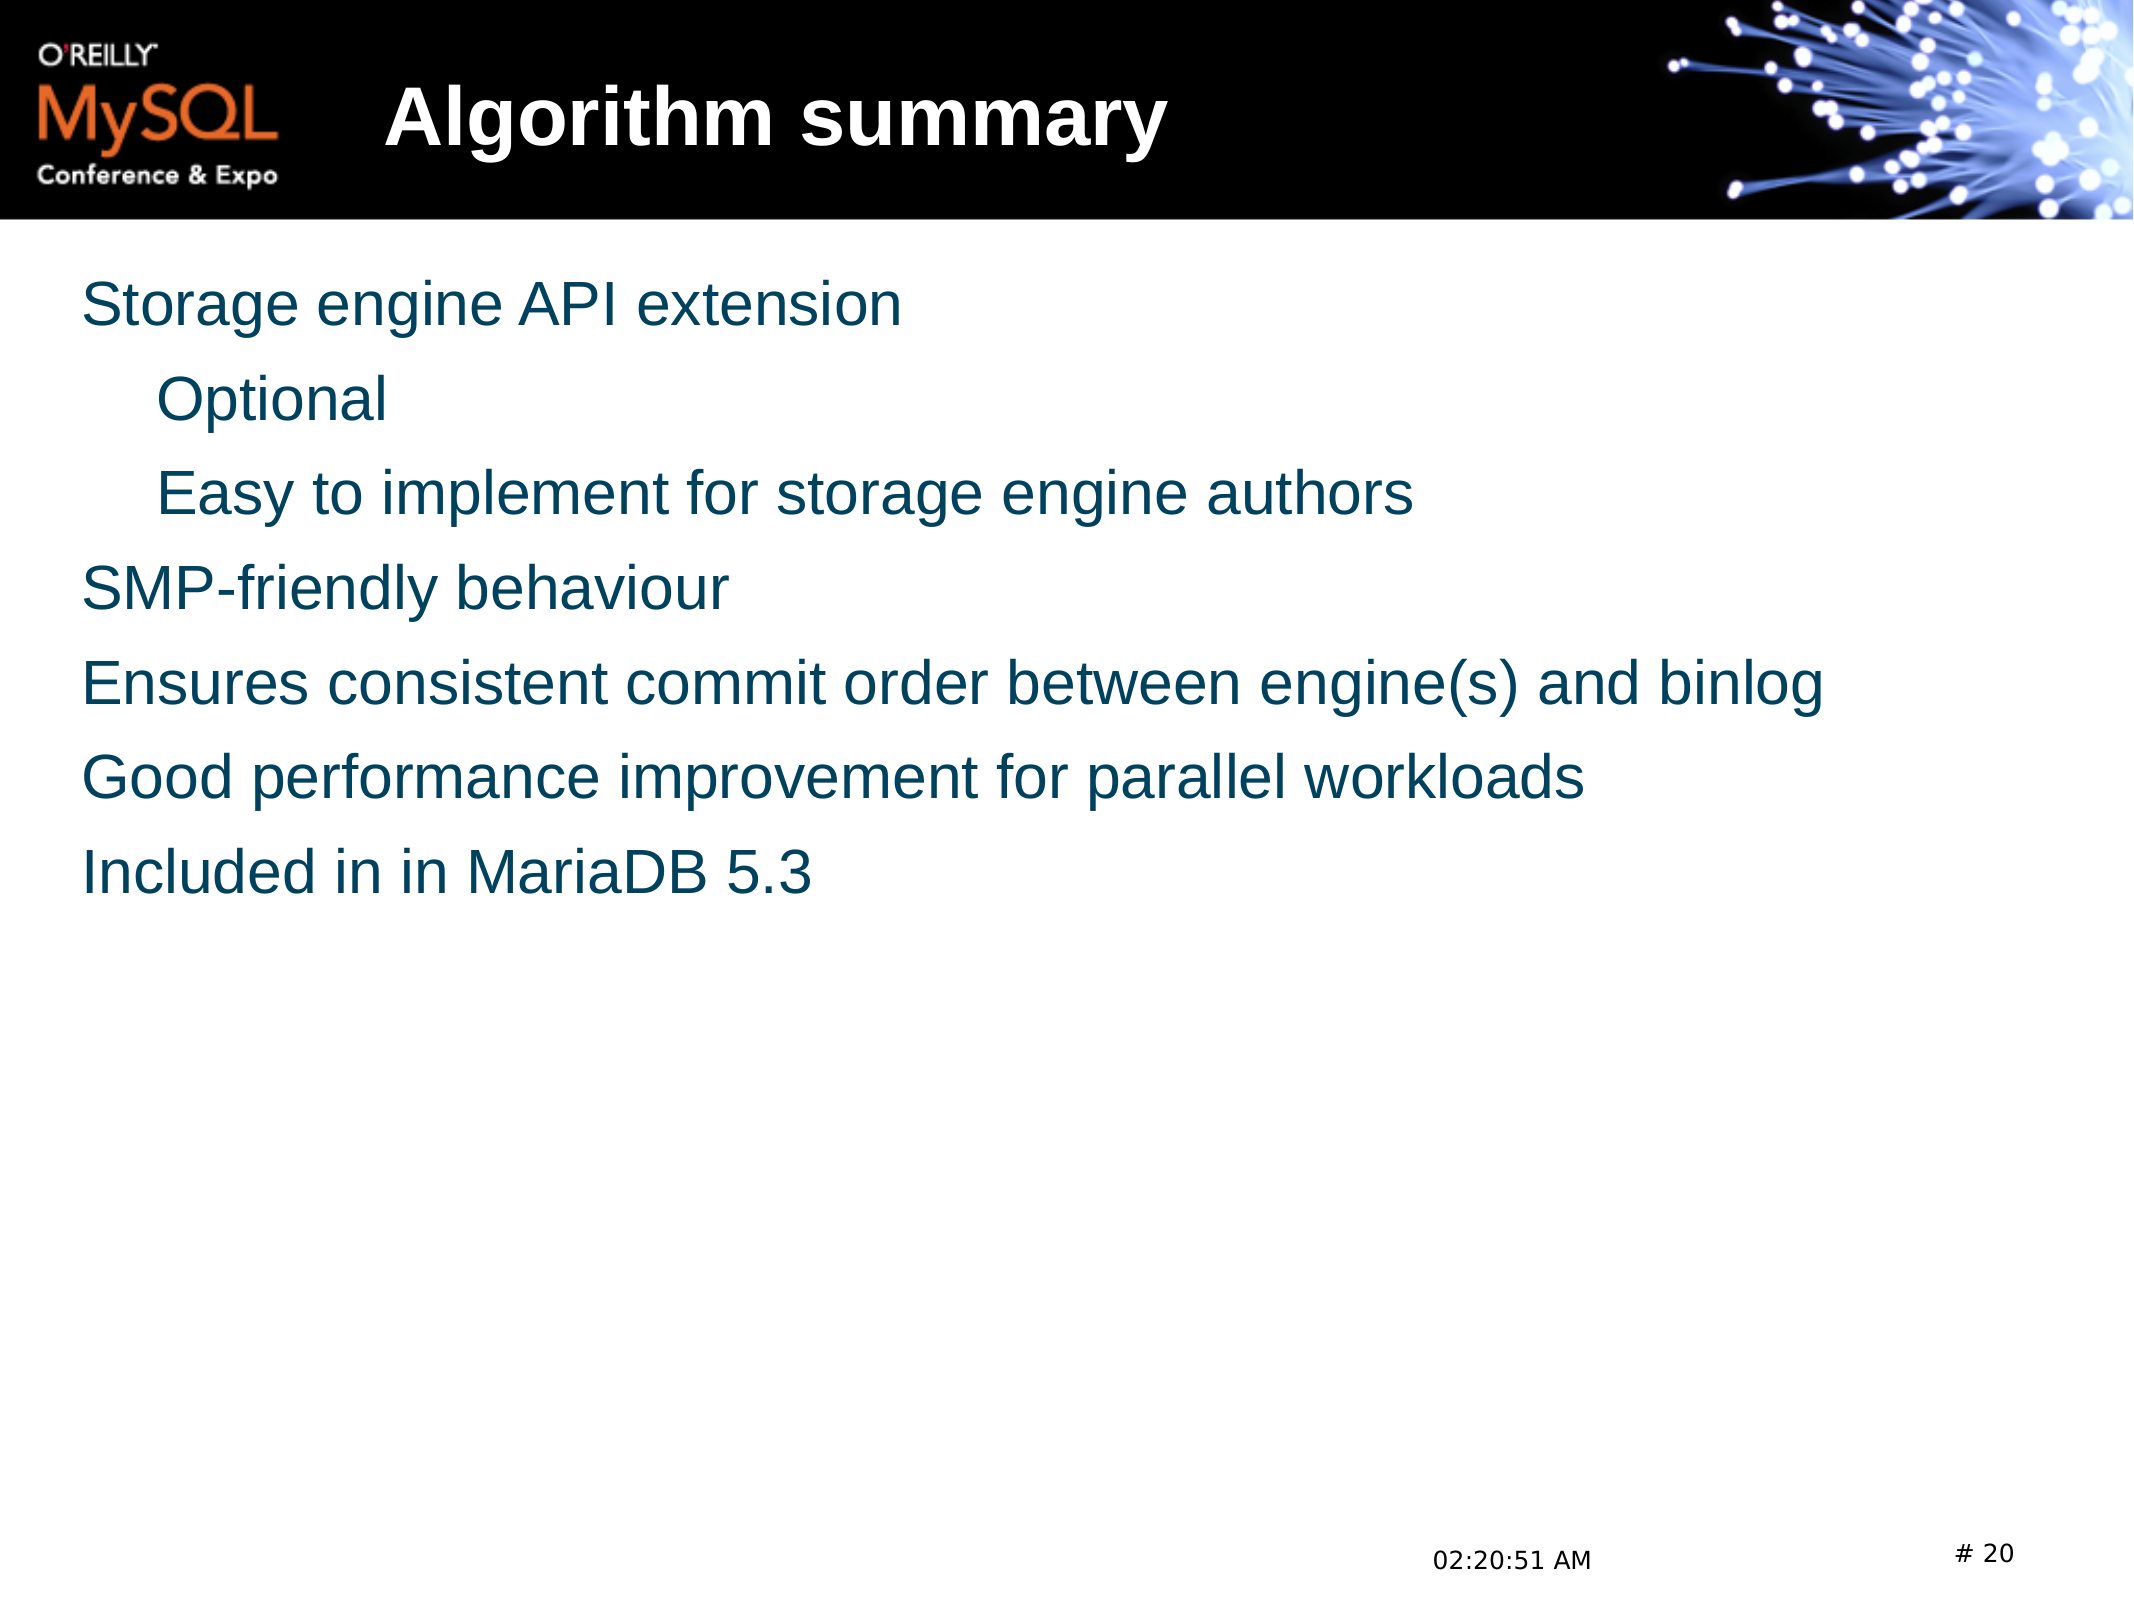

# Algorithm summary
Storage engine API extension
Optional
Easy to implement for storage engine authors
SMP-friendly behaviour
Ensures consistent commit order between engine(s) and binlog
Good performance improvement for parallel workloads
Included in in MariaDB 5.3